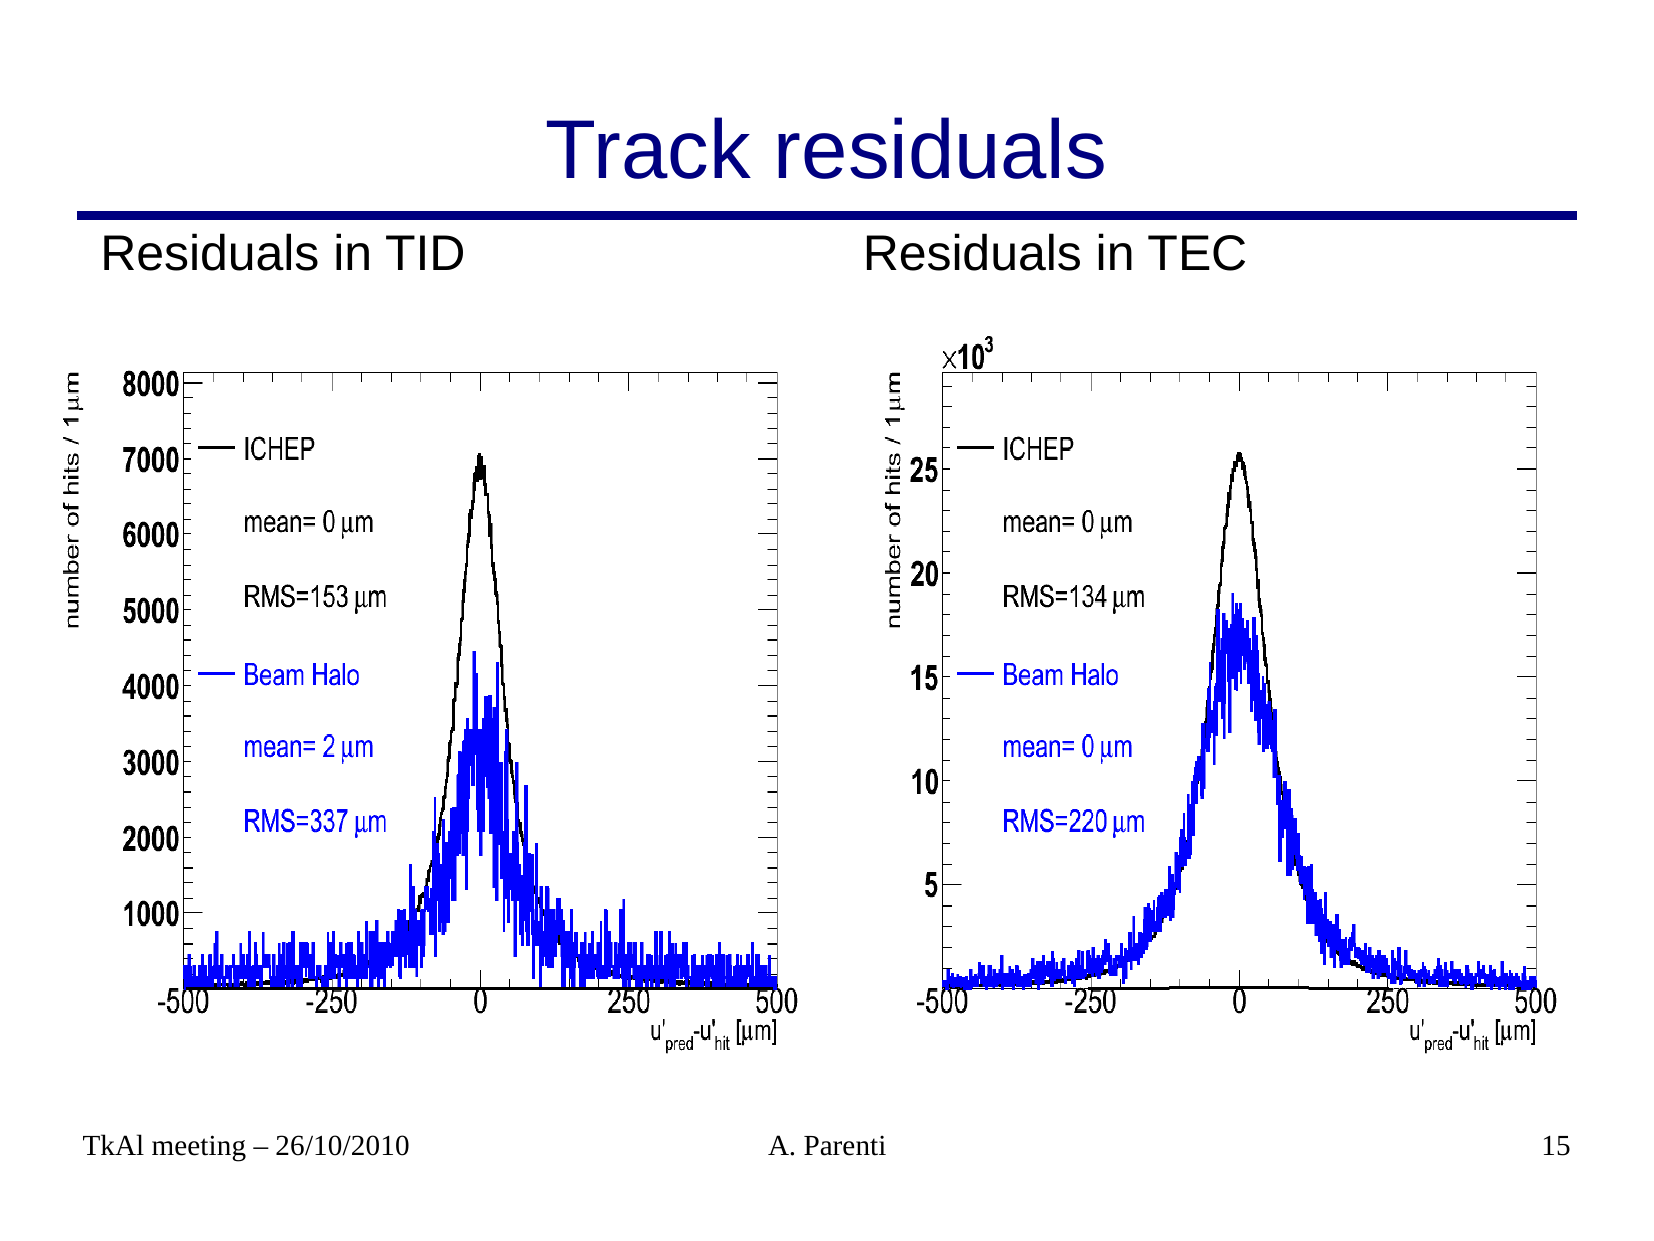

# Track residuals
Residuals in TID
Residuals in TEC
15